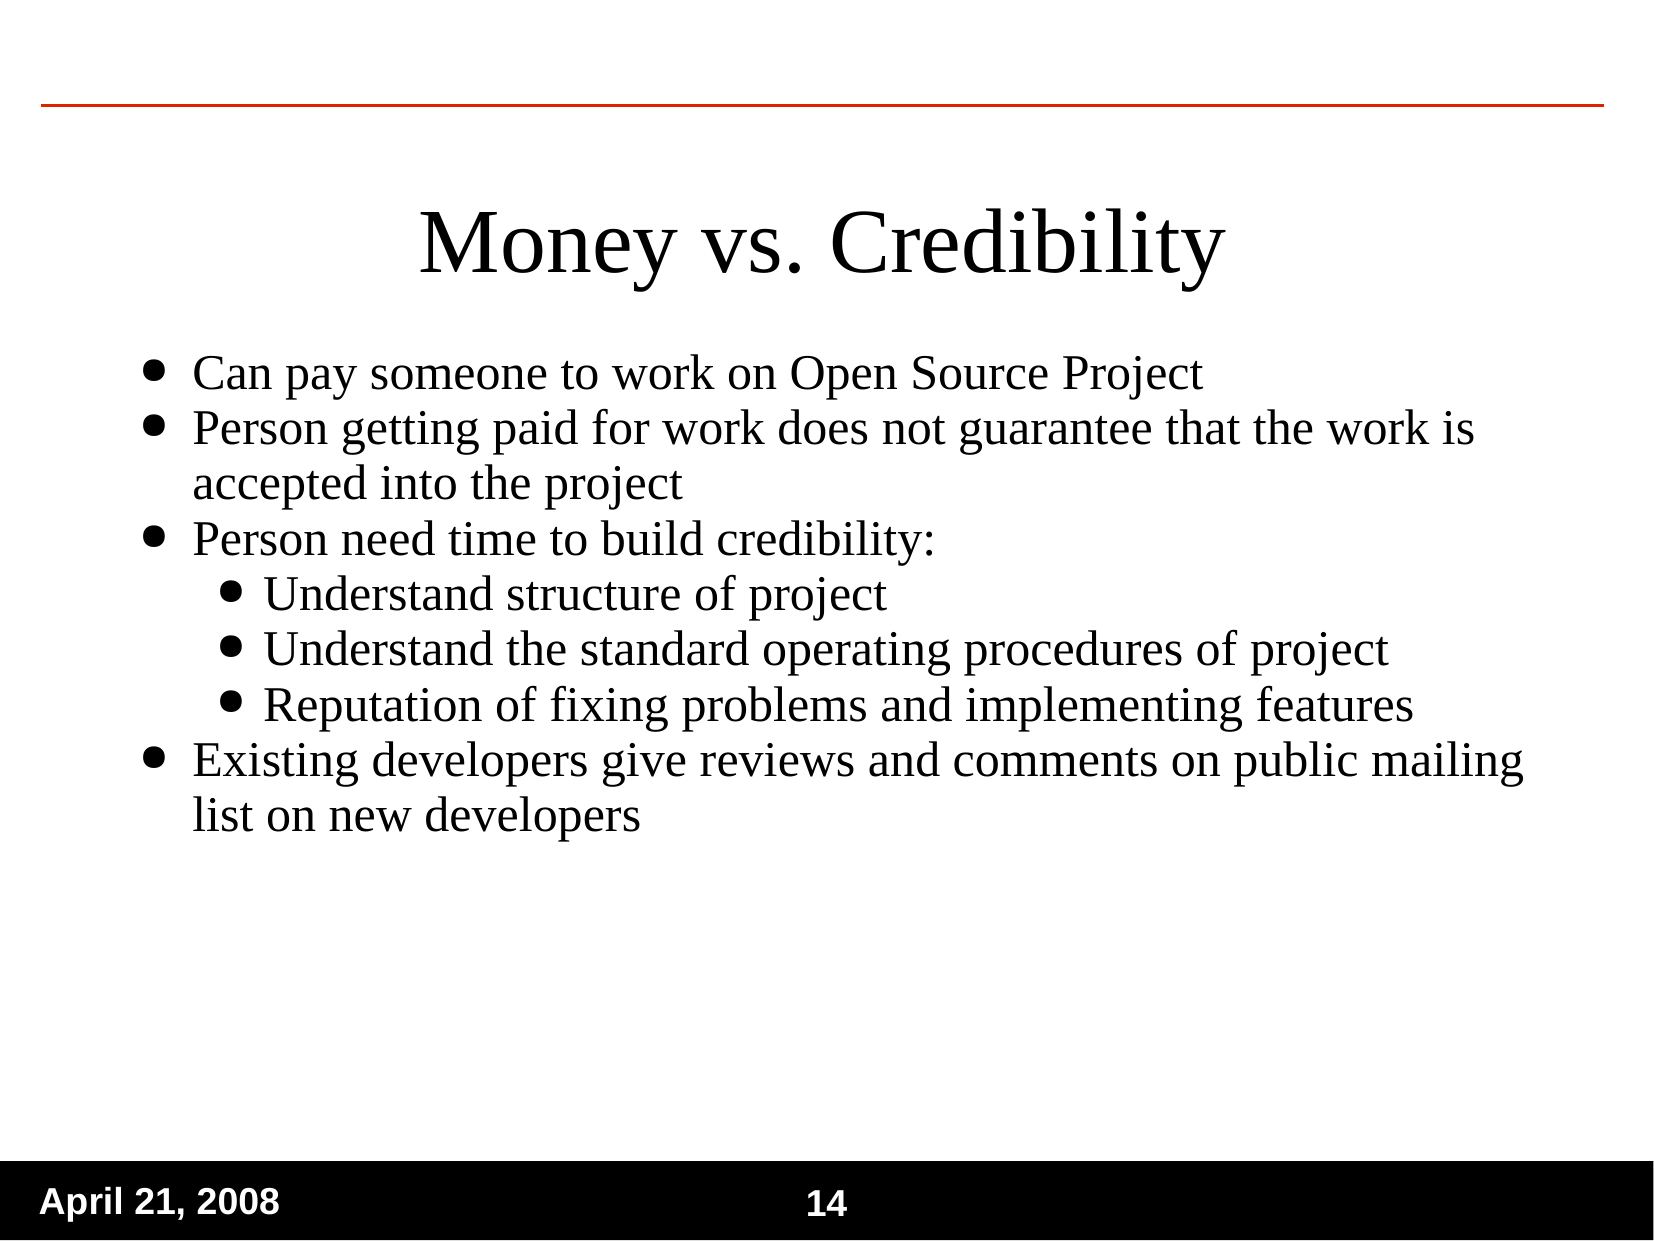

# Money vs. Credibility
Can pay someone to work on Open Source Project
Person getting paid for work does not guarantee that the work is accepted into the project
Person need time to build credibility:
Understand structure of project
Understand the standard operating procedures of project
Reputation of fixing problems and implementing features
Existing developers give reviews and comments on public mailing list on new developers